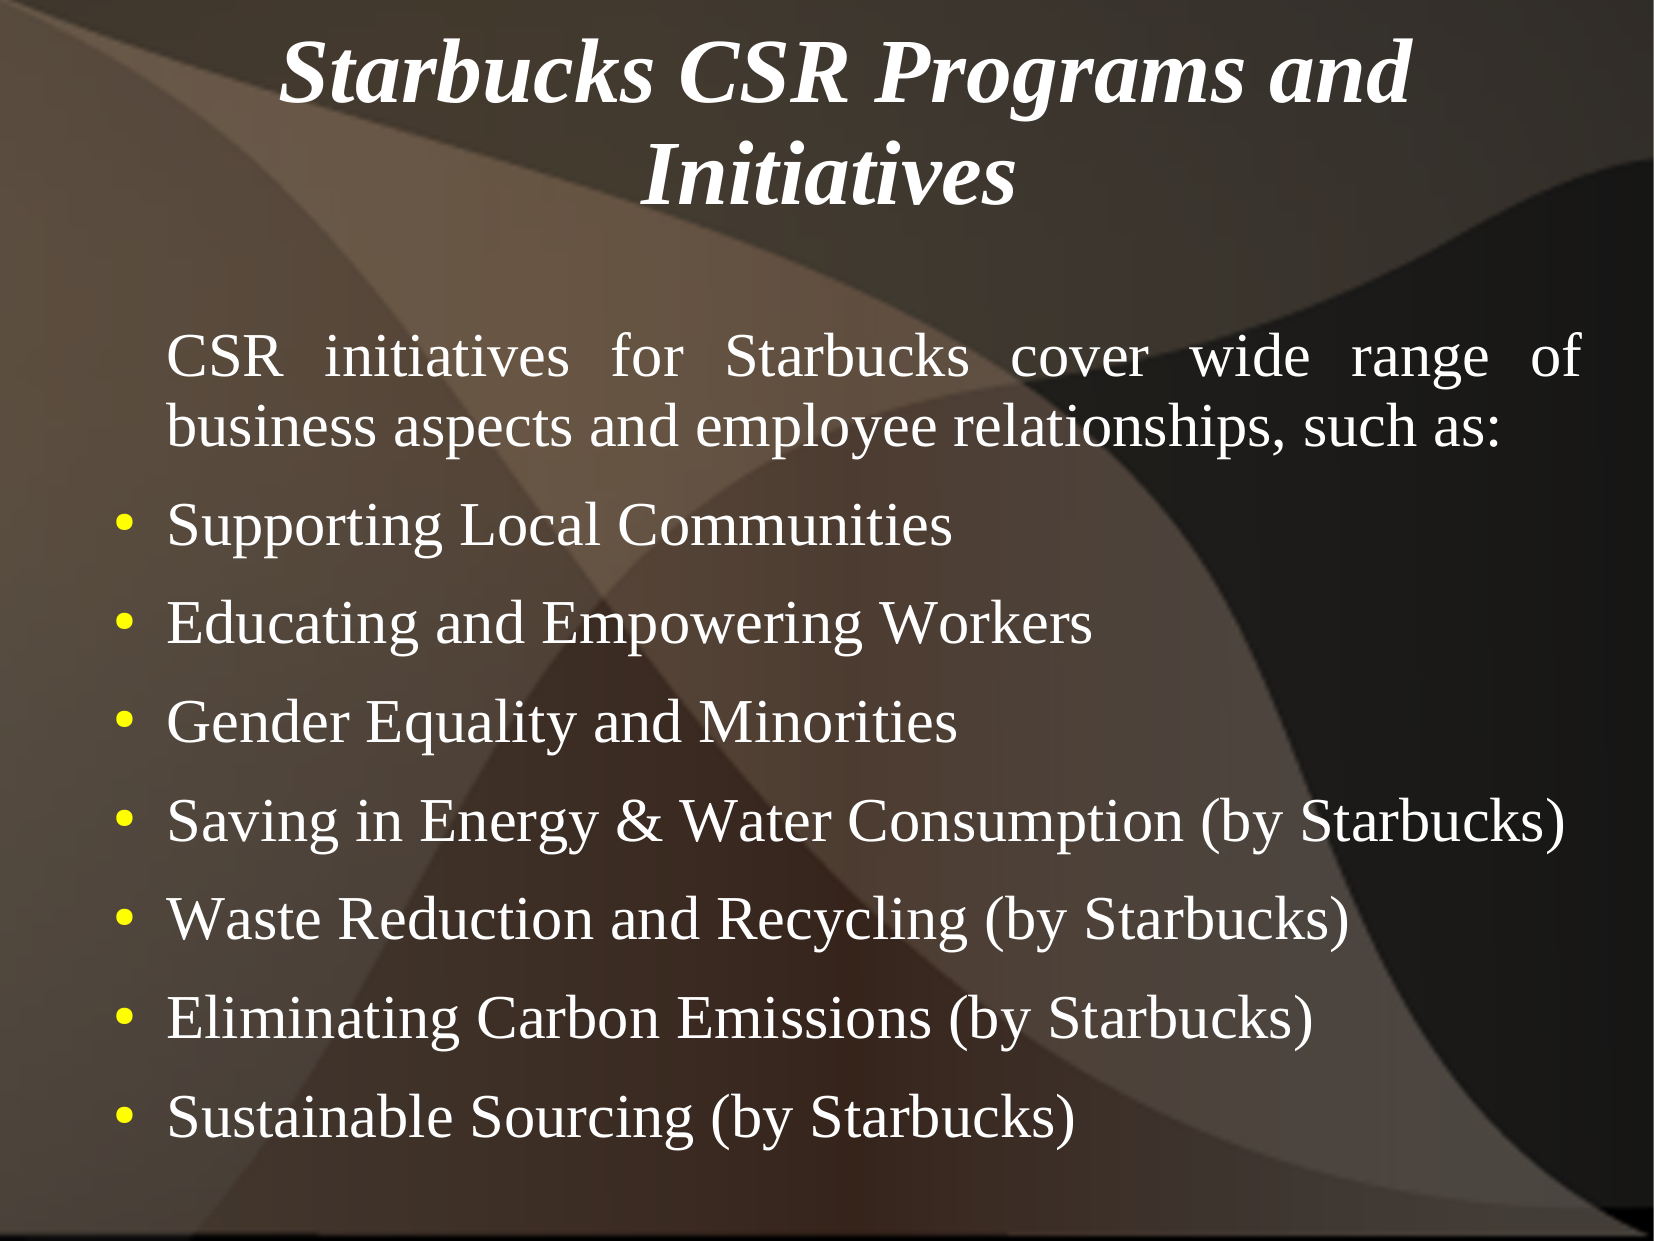

# Starbucks CSR Programs and Initiatives
CSR initiatives for Starbucks cover wide range of business aspects and employee relationships, such as:
Supporting Local Communities
Educating and Empowering Workers
Gender Equality and Minorities
Saving in Energy & Water Consumption (by Starbucks)
Waste Reduction and Recycling (by Starbucks)
Eliminating Carbon Emissions (by Starbucks)
Sustainable Sourcing (by Starbucks)